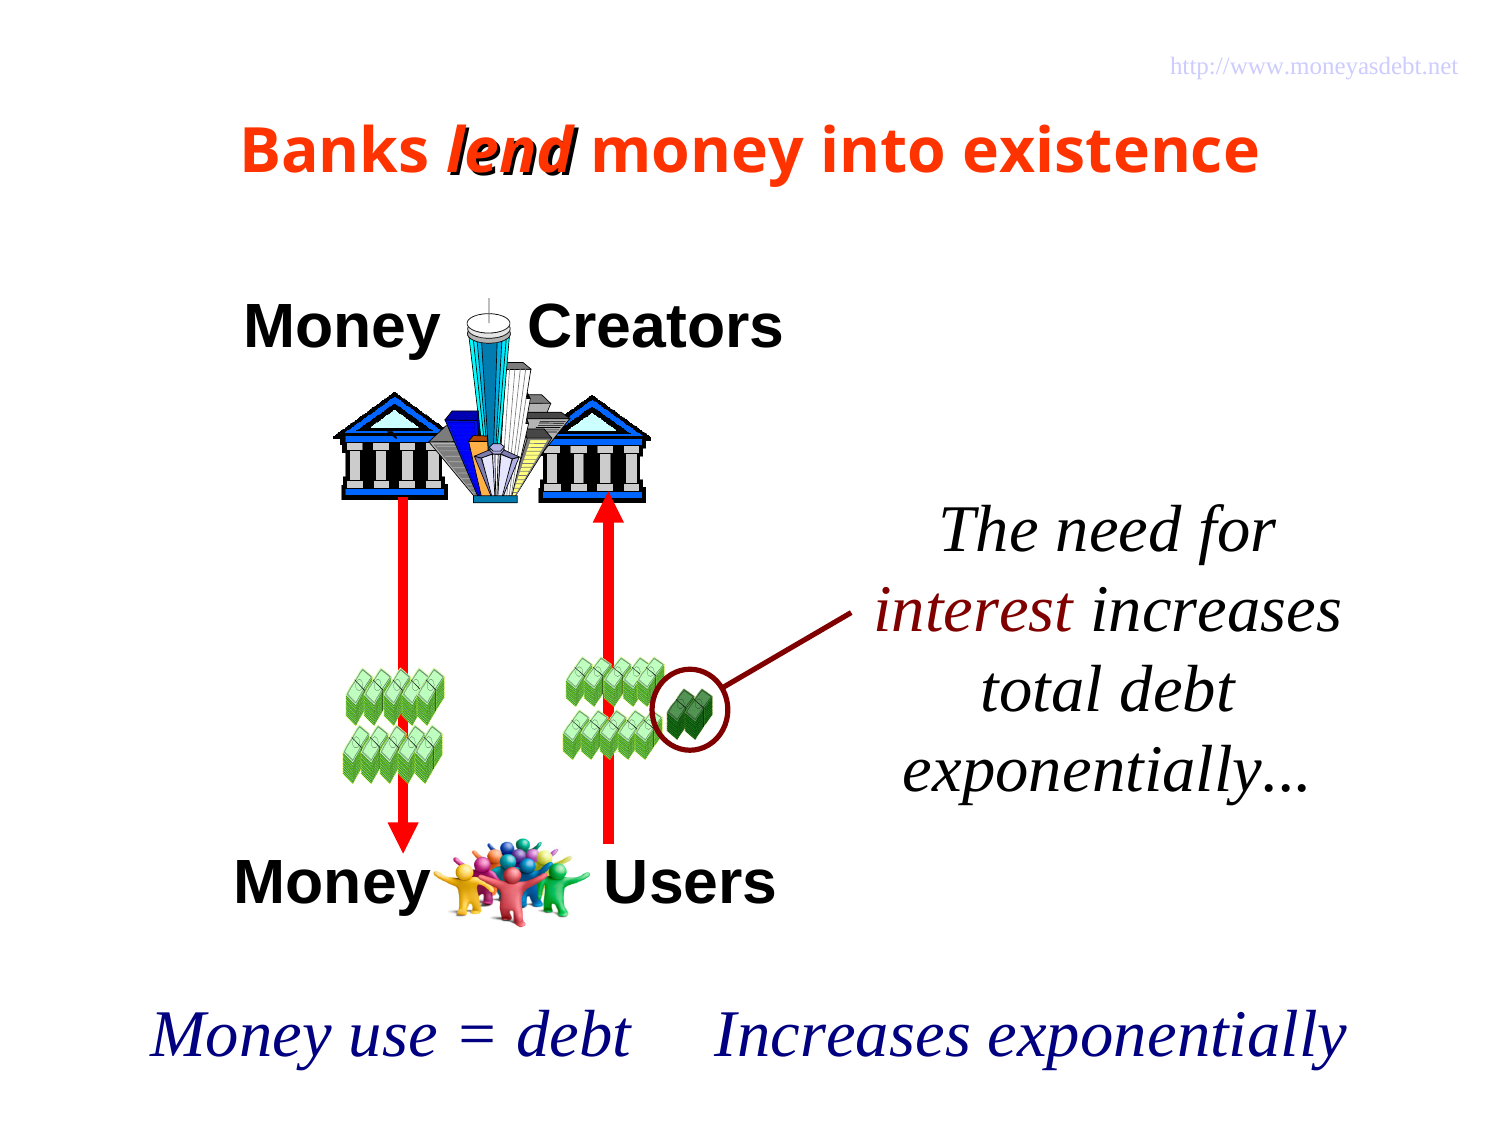

http://www.moneyasdebt.net
Banks lend money into existence
 Money Creators
`
The need for interest increases total debt exponentially...
Money Users
Money use = debt Increases exponentially